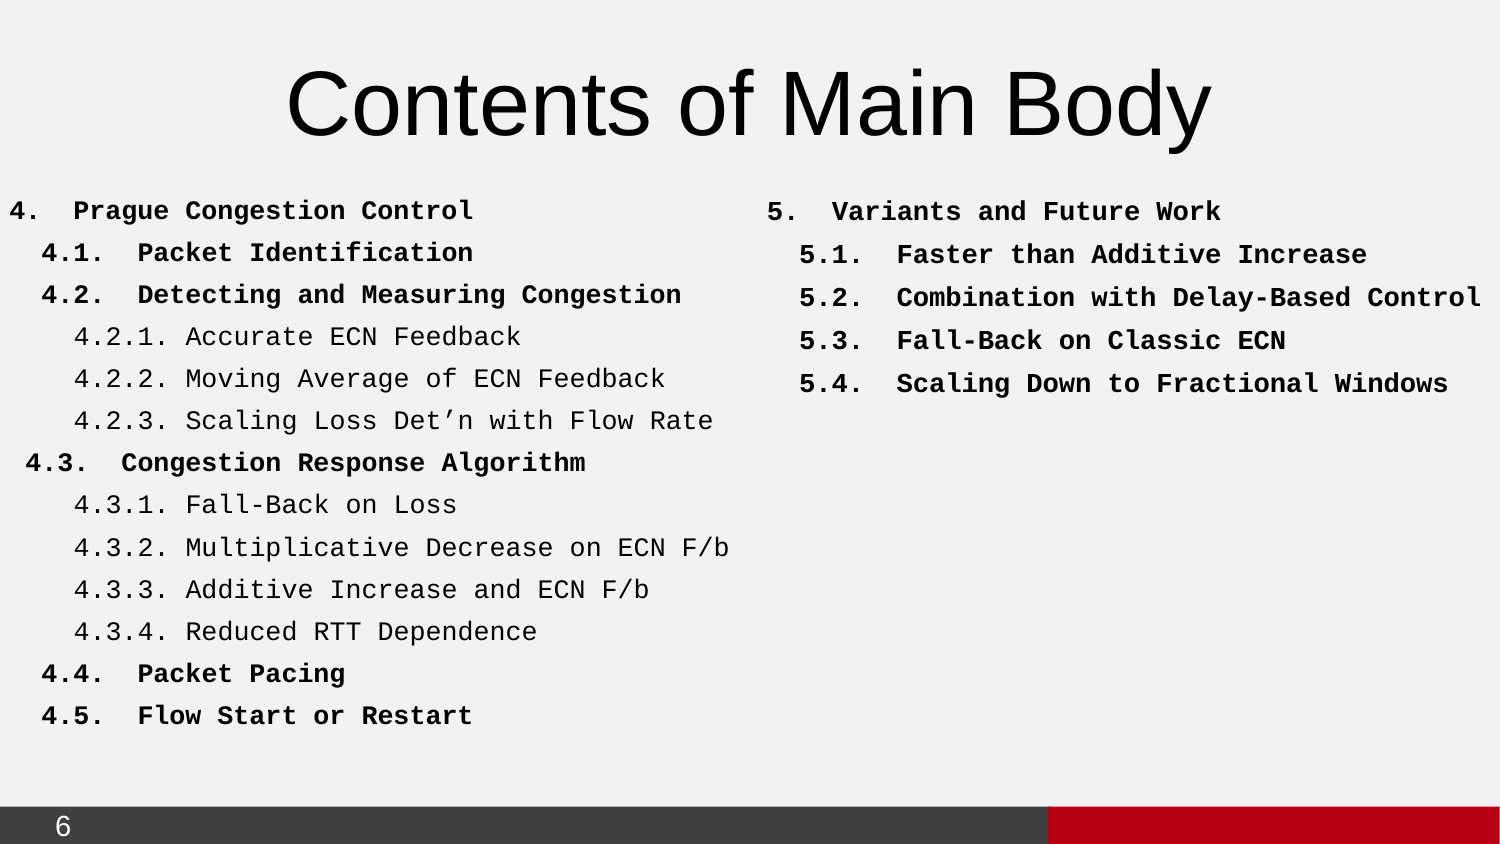

# Contents of Main Body
4. Prague Congestion Control
 4.1. Packet Identification
 4.2. Detecting and Measuring Congestion
 4.2.1. Accurate ECN Feedback
 4.2.2. Moving Average of ECN Feedback
 4.2.3. Scaling Loss Det’n with Flow Rate
 4.3. Congestion Response Algorithm
 4.3.1. Fall-Back on Loss
 4.3.2. Multiplicative Decrease on ECN F/b
 4.3.3. Additive Increase and ECN F/b
 4.3.4. Reduced RTT Dependence
 4.4. Packet Pacing
 4.5. Flow Start or Restart
5. Variants and Future Work
 5.1. Faster than Additive Increase
 5.2. Combination with Delay-Based Control
 5.3. Fall-Back on Classic ECN
 5.4. Scaling Down to Fractional Windows
6